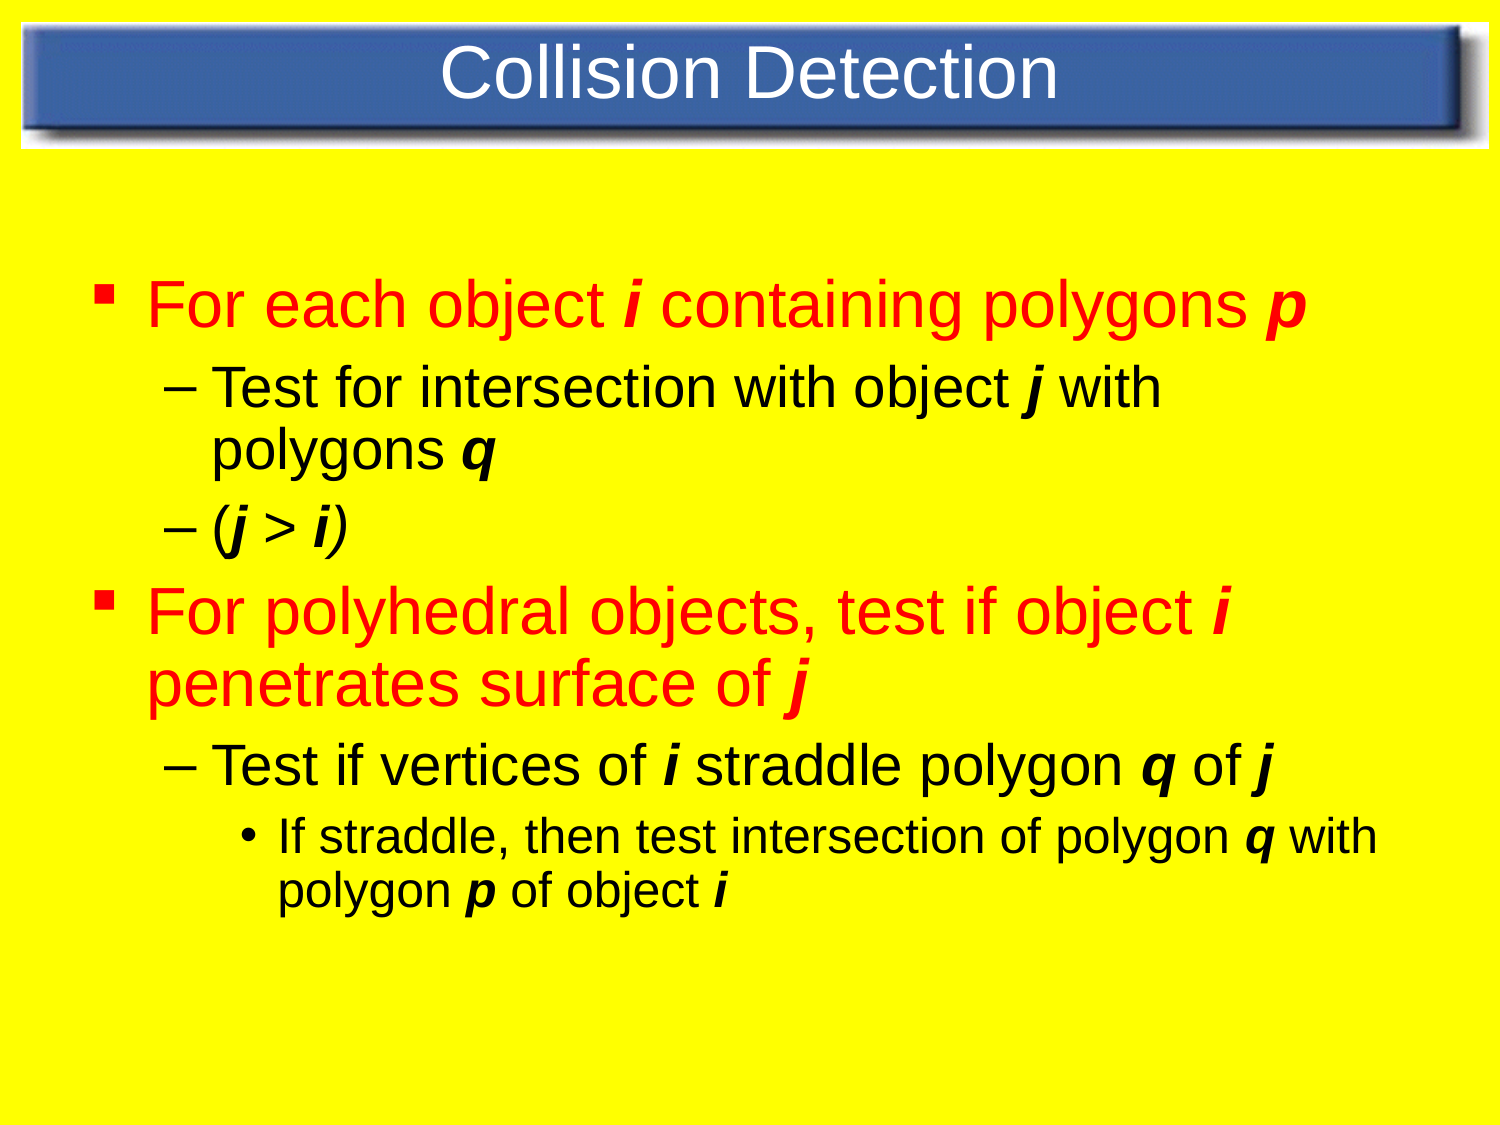

# Collision Detection
For each object i containing polygons p
Test for intersection with object j with polygons q
(j > i)
For polyhedral objects, test if object i penetrates surface of j
Test if vertices of i straddle polygon q of j
If straddle, then test intersection of polygon q with polygon p of object i